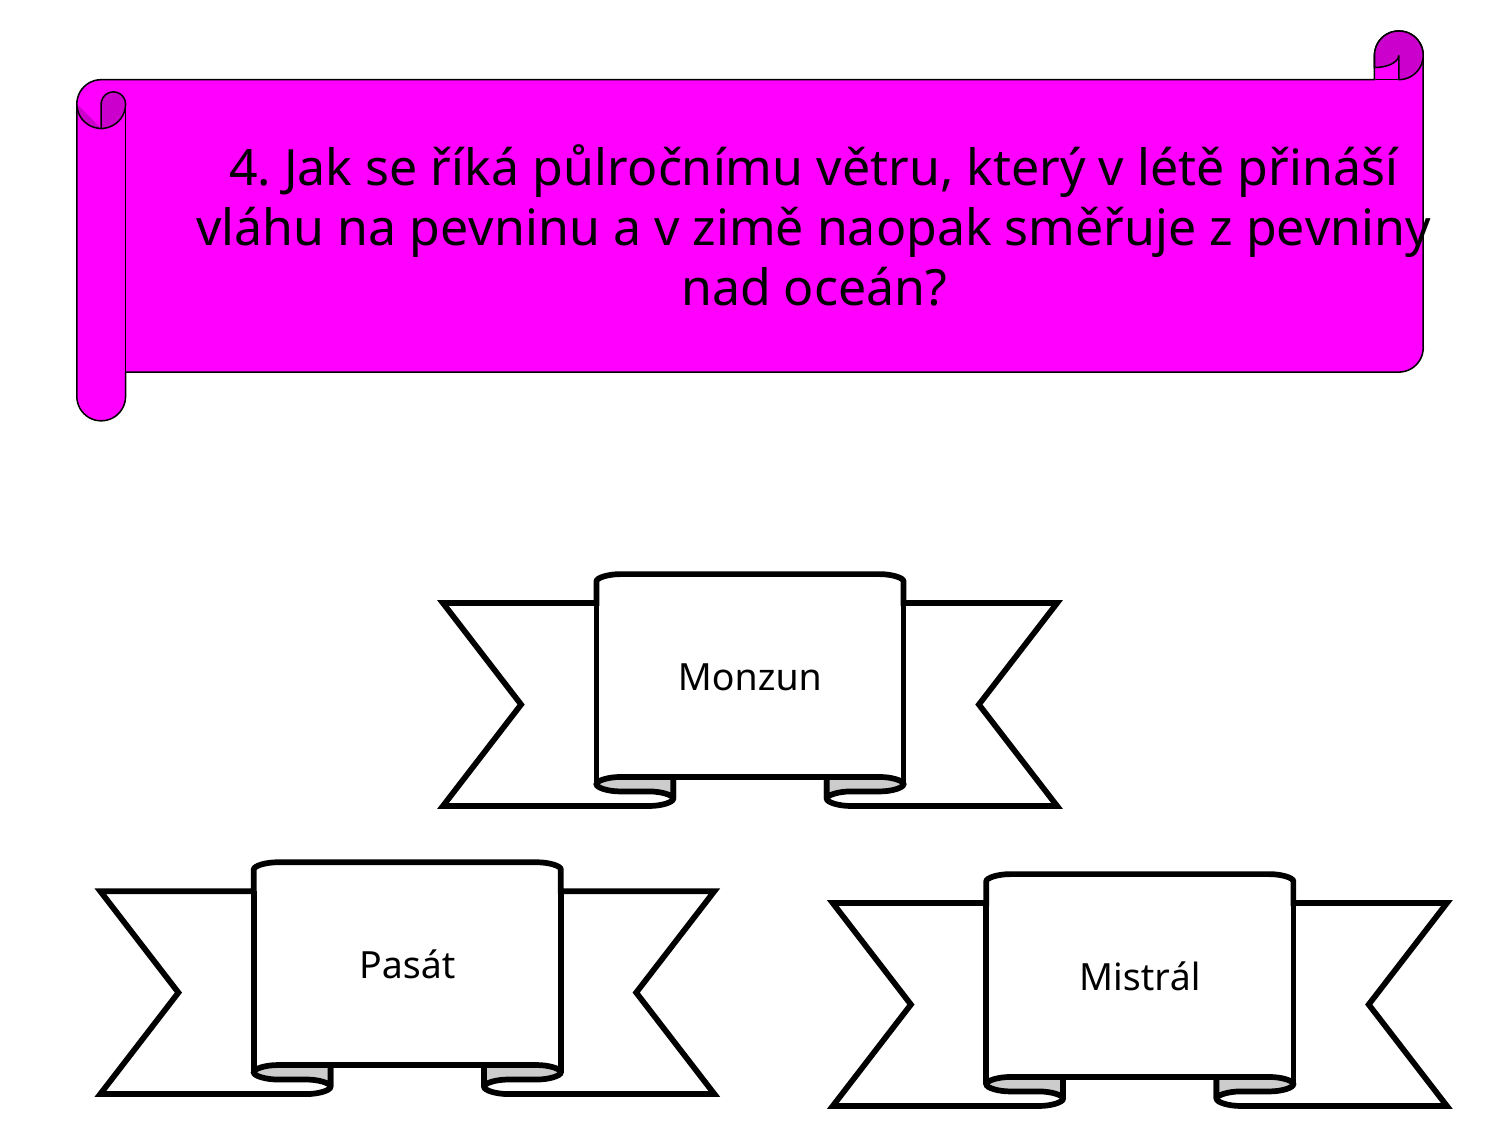

4. Jak se říká půlročnímu větru, který v létě přináší
vláhu na pevninu a v zimě naopak směřuje z pevniny
nad oceán?
Monzun
Pasát
Mistrál